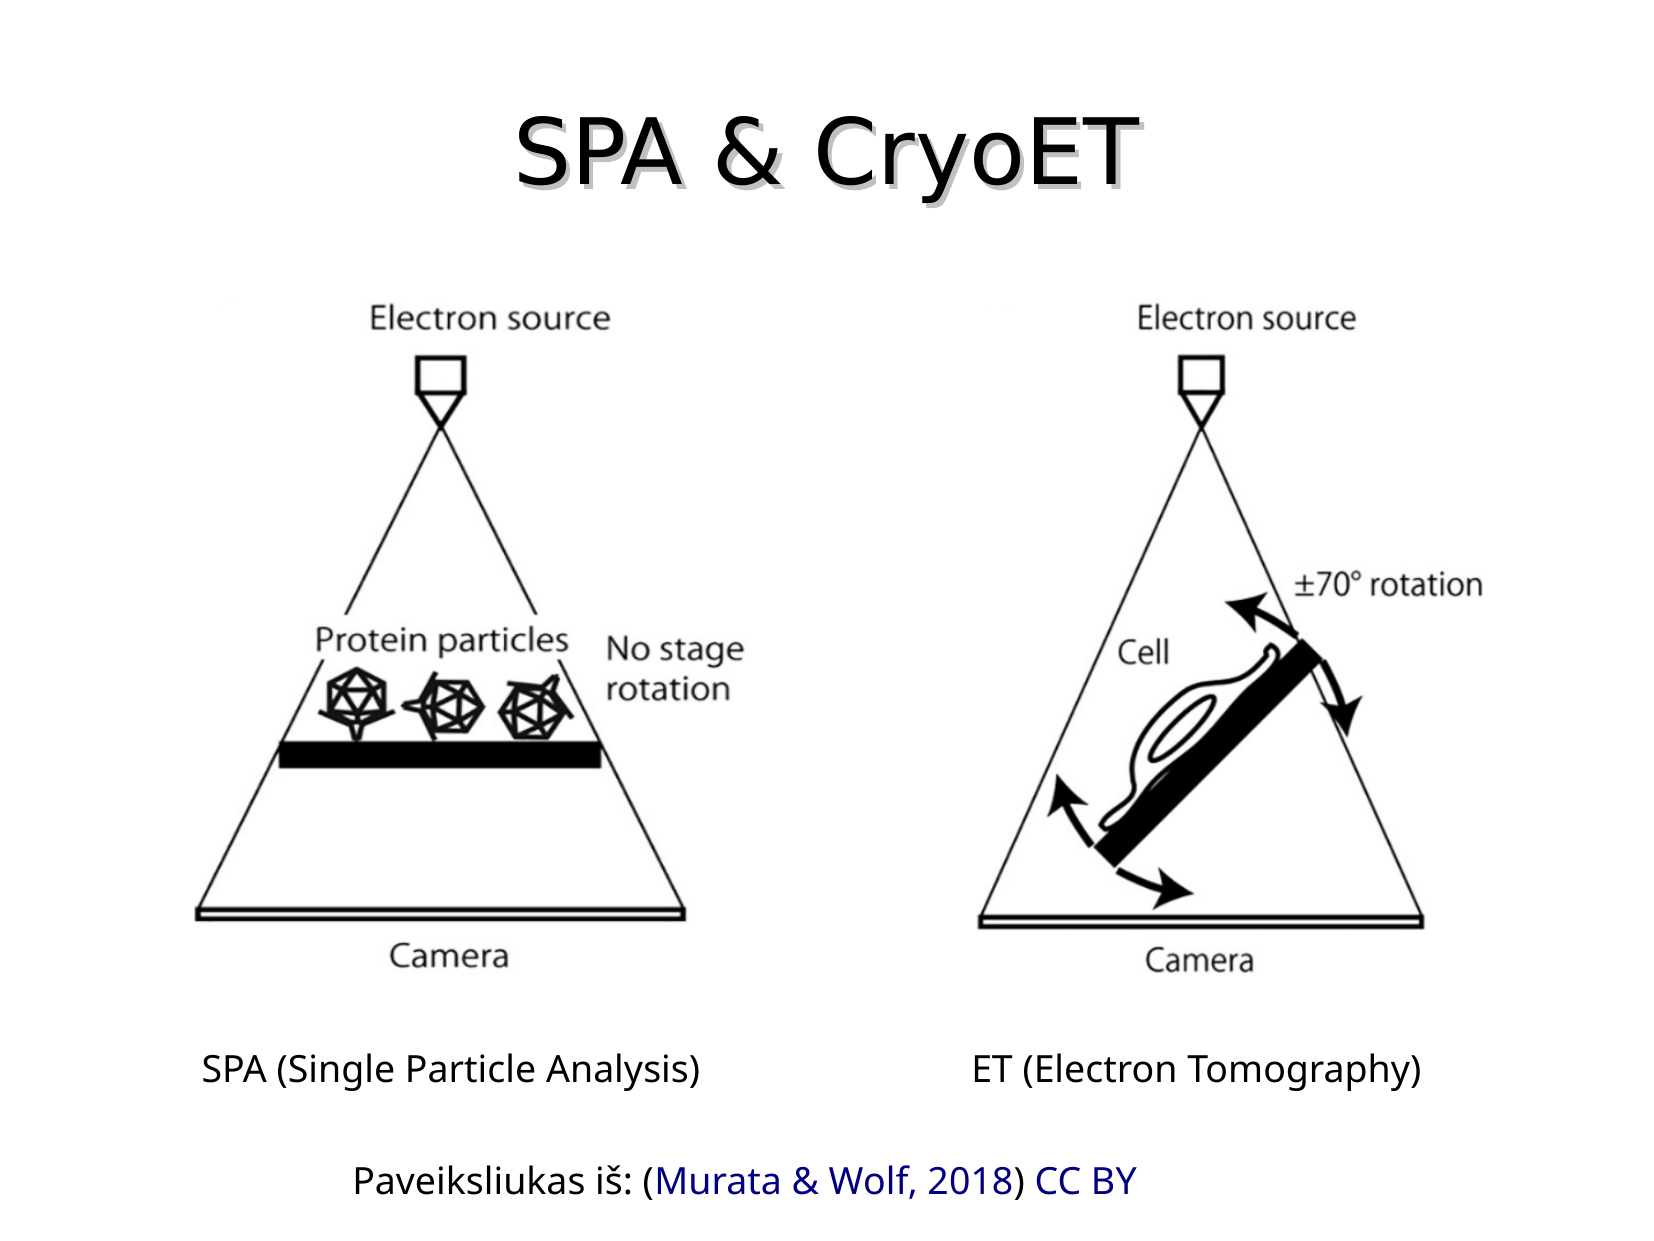

# SPA & CryoET
SPA (Single Particle Analysis)
ET (Electron Tomography)
Paveiksliukas iš: (Murata & Wolf, 2018) CC BY